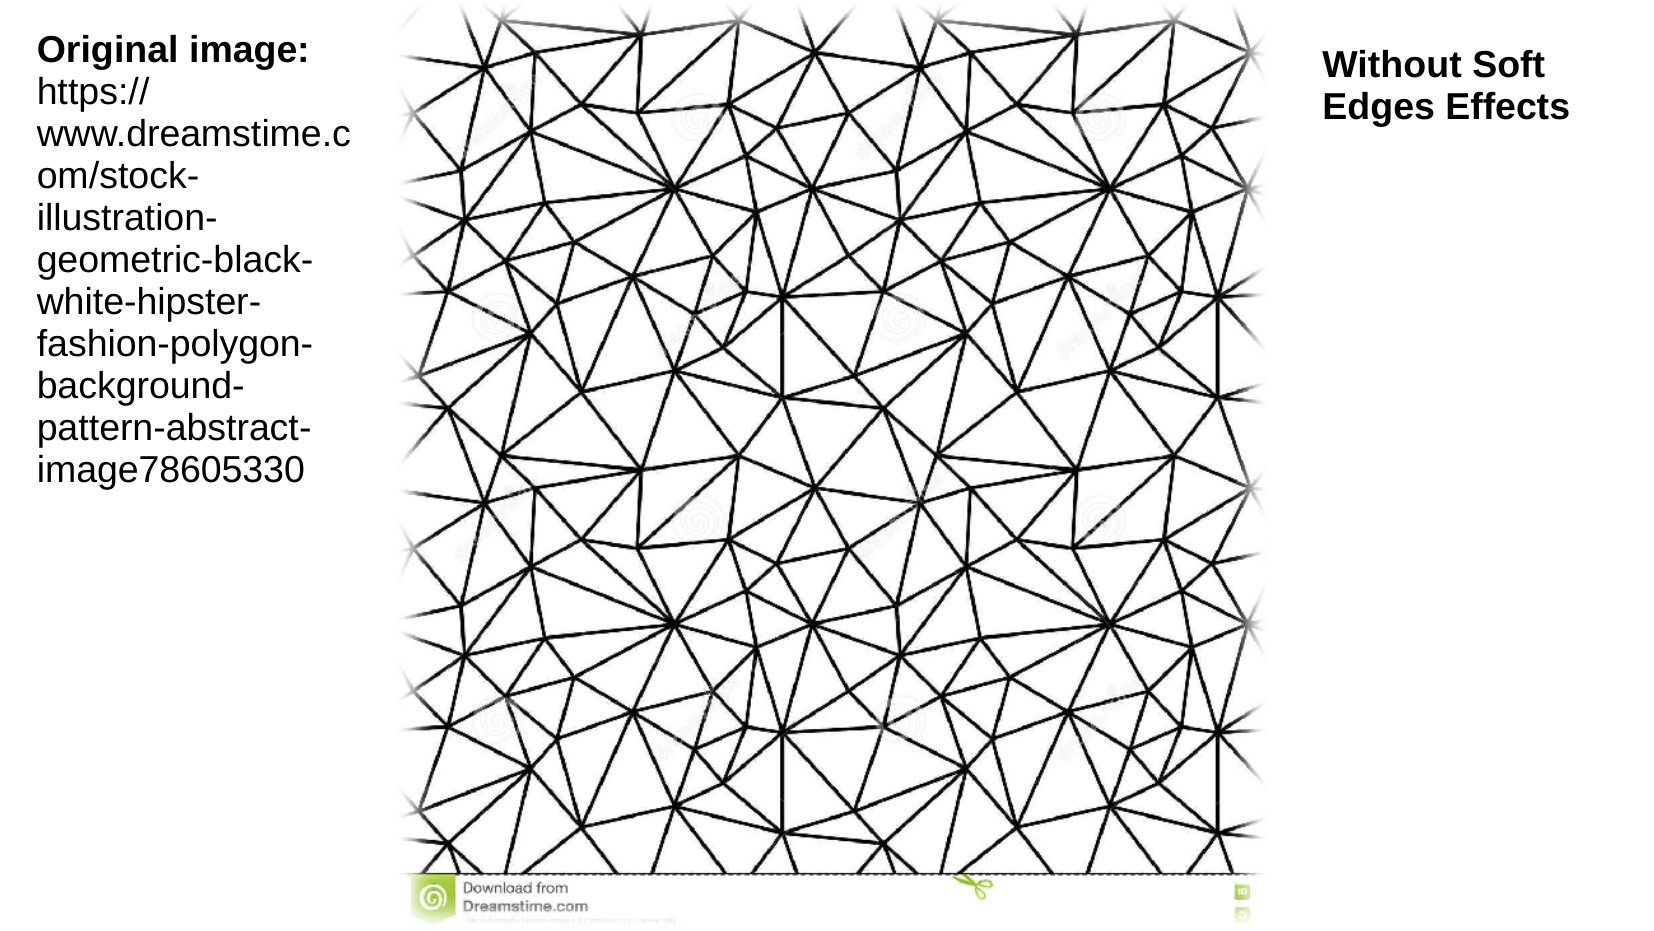

Original image:
https://www.dreamstime.com/stock-illustration-geometric-black-white-hipster-fashion-polygon-background-pattern-abstract-image78605330
Without Soft Edges Effects